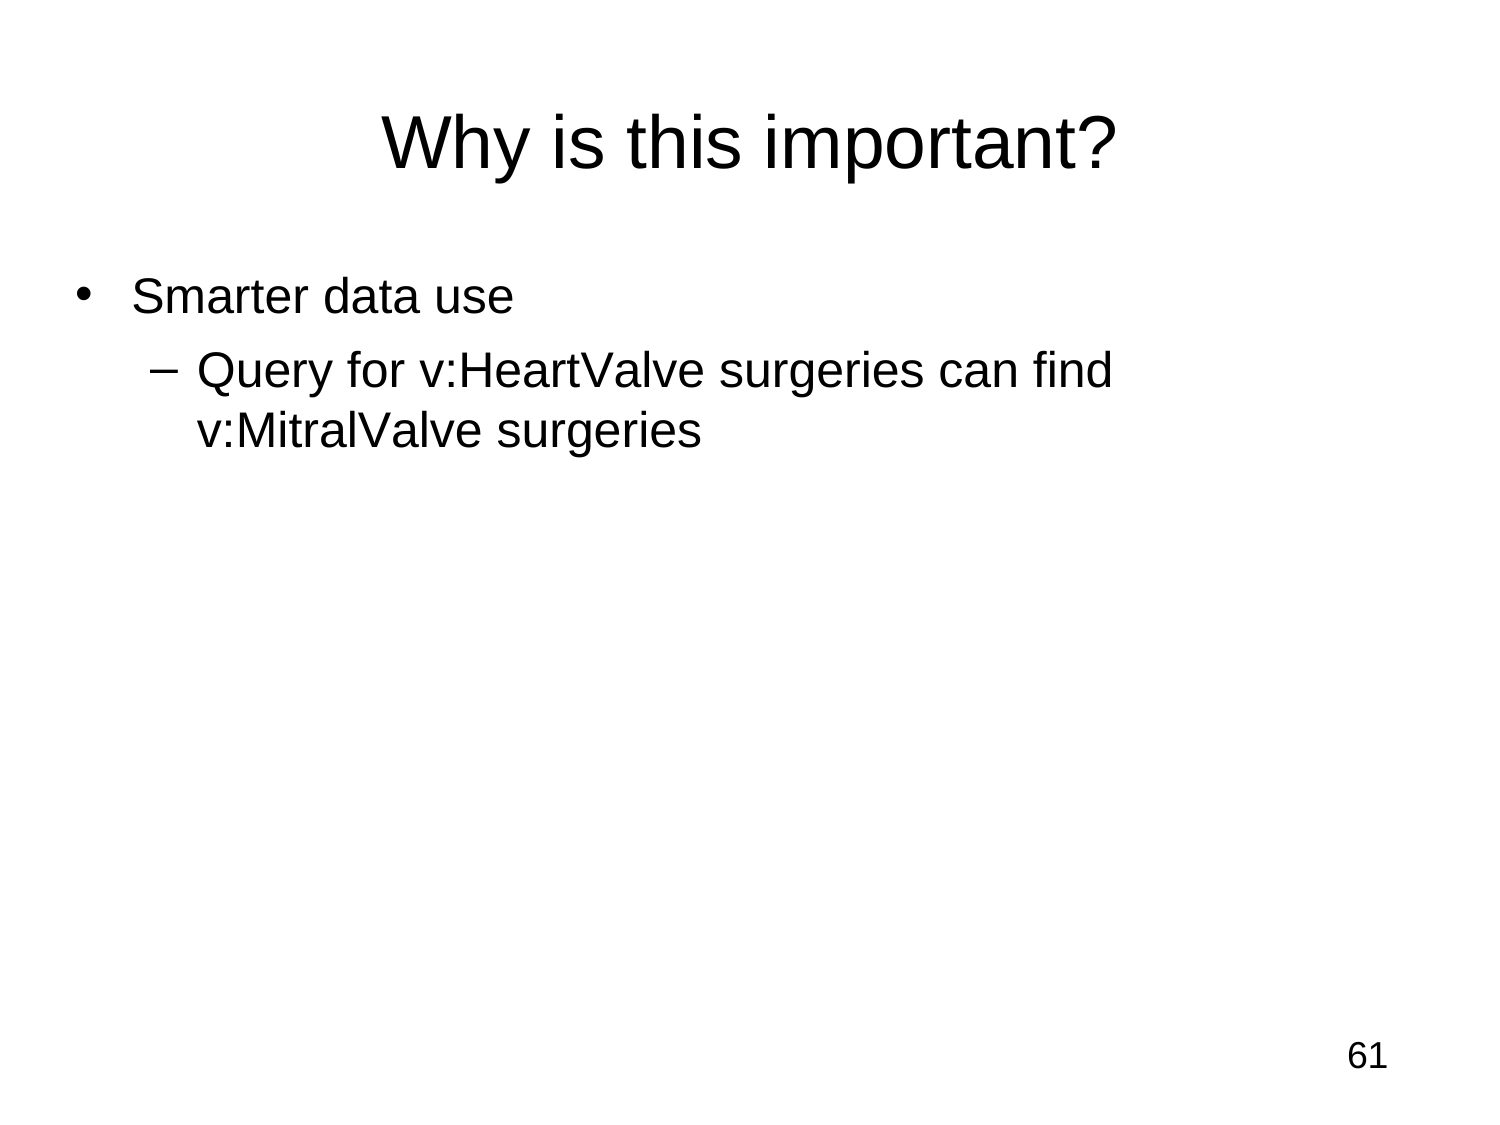

# Why is this important?
Smarter data use
Query for v:HeartValve surgeries can find v:MitralValve surgeries
61